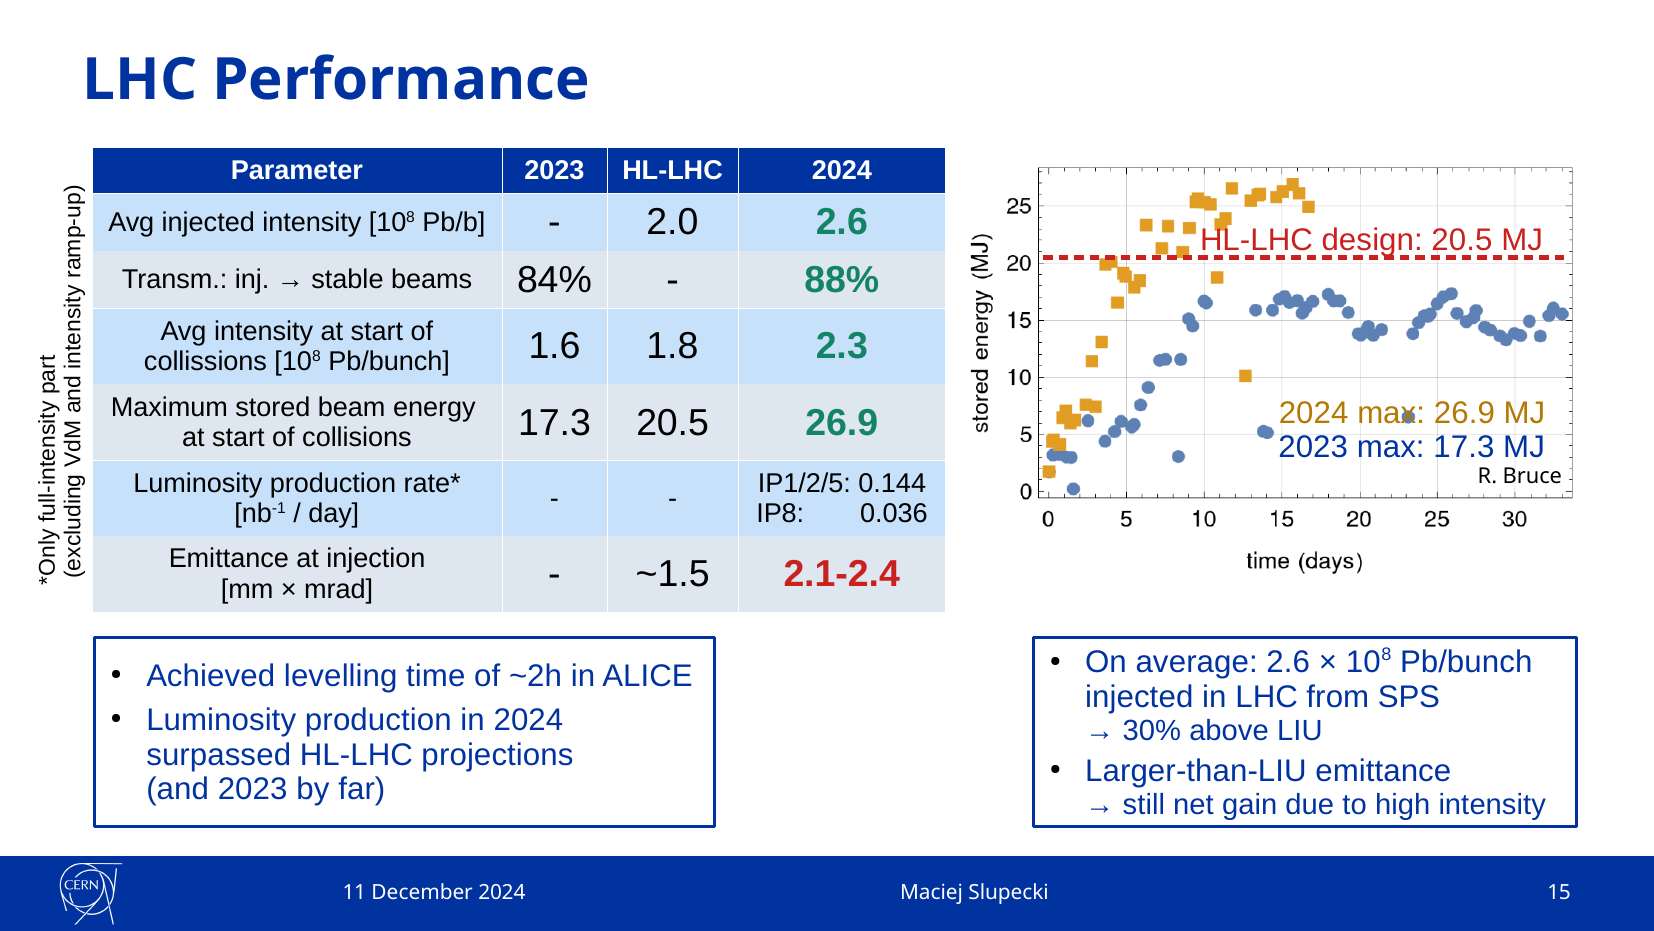

# LHC Performance
| Parameter | 2023 | HL-LHC | 2024 |
| --- | --- | --- | --- |
| Avg injected intensity [108 Pb/b] | - | 2.0 | 2.6 |
| Transm.: inj. → stable beams | 84% | - | 88% |
| Avg intensity at start of collissions [108 Pb/bunch] | 1.6 | 1.8 | 2.3 |
| Maximum stored beam energy at start of collisions | 17.3 | 20.5 | 26.9 |
| Luminosity production rate\* [nb-1 / day] | - | - | IP1/2/5: 0.144 IP8: 0.036 |
| Emittance at injection [mm × mrad] | - | ~1.5 | 2.1-2.4 |
HL-LHC design: 20.5 MJ
2024 max: 26.9 MJ
2023 max: 17.3 MJ
R. Bruce
*Only full-intensity part
 (excluding VdM and intensity ramp-up)
Achieved levelling time of ~2h in ALICE
Luminosity production in 2024
surpassed HL-LHC projections
(and 2023 by far)
On average: 2.6 × 108 Pb/bunch
injected in LHC from SPS
→ 30% above LIU
Larger-than-LIU emittance
→ still net gain due to high intensity
Presenter | Presentation Title
15